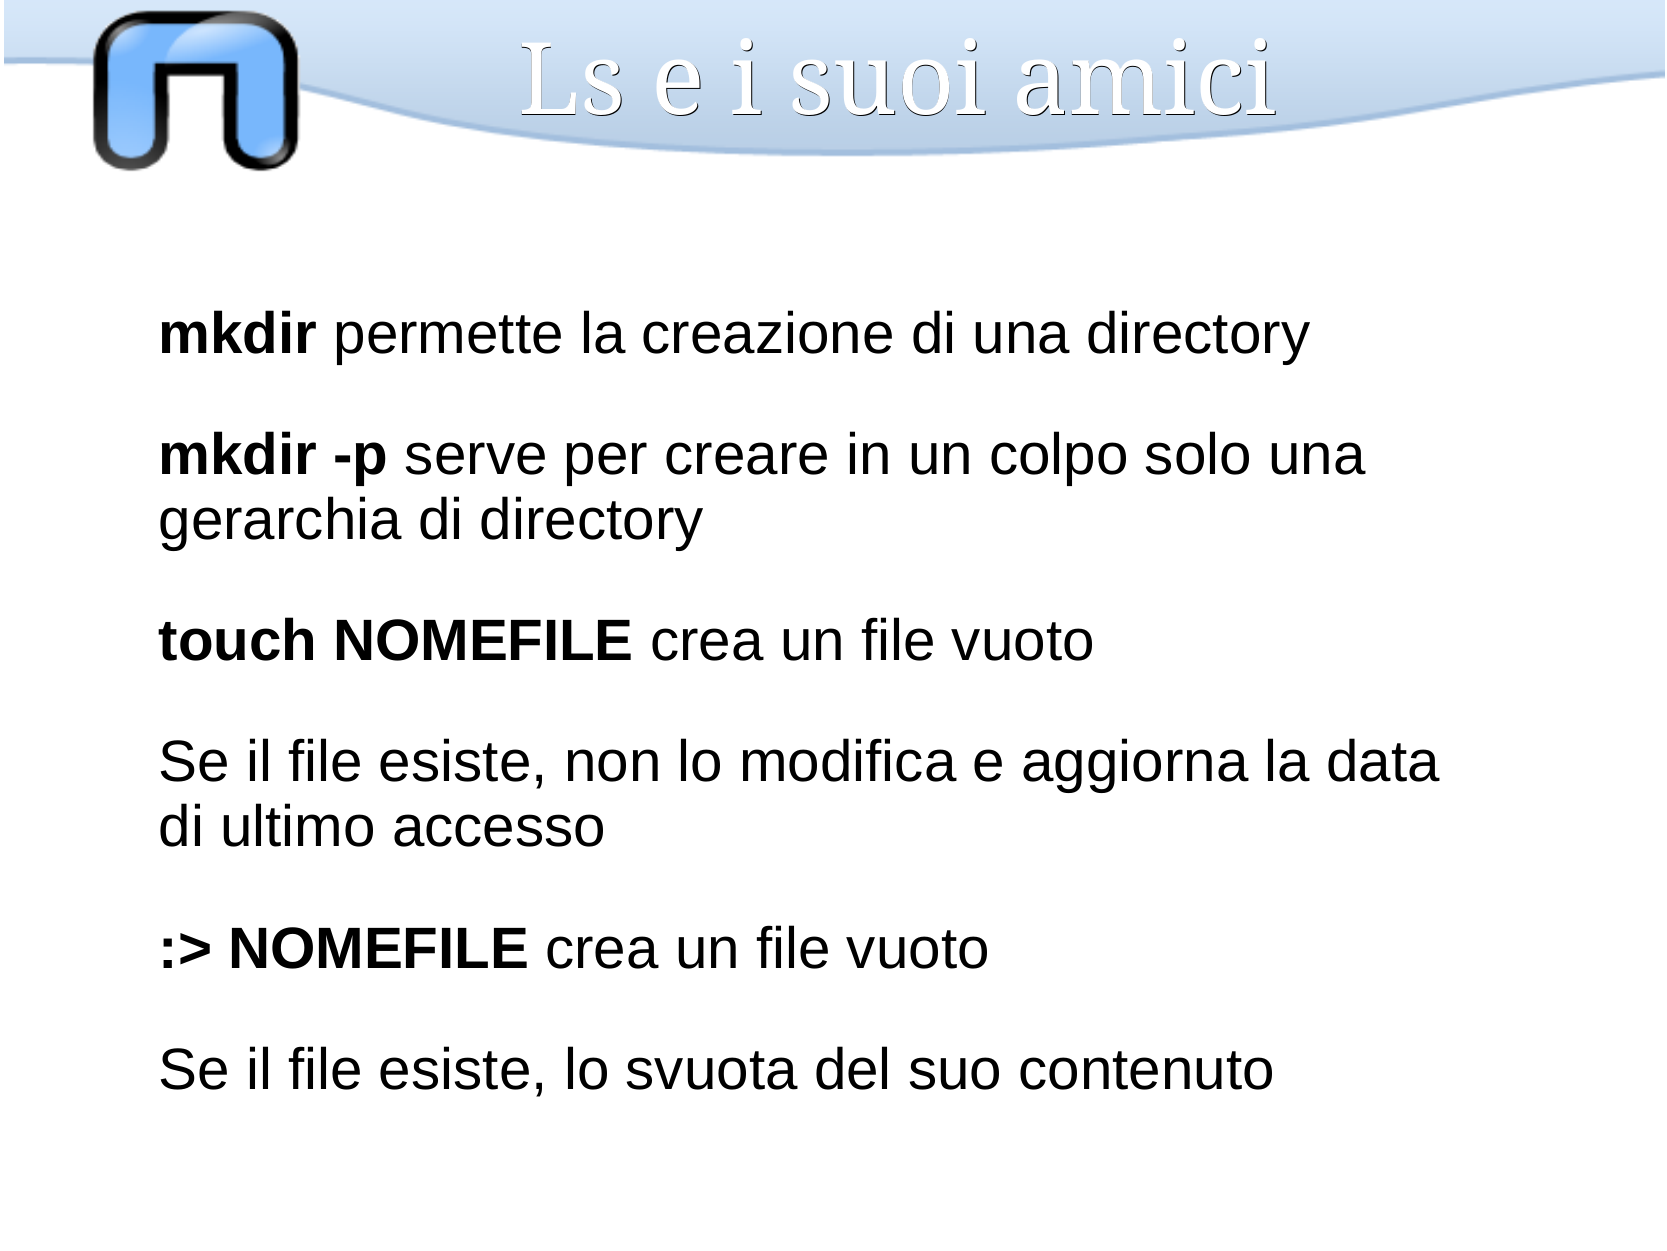

Ls e i suoi amici
# mkdir permette la creazione di una directory
mkdir -p serve per creare in un colpo solo una gerarchia di directory
touch NOMEFILE crea un file vuoto
Se il file esiste, non lo modifica e aggiorna la data di ultimo accesso
:> NOMEFILE crea un file vuoto
Se il file esiste, lo svuota del suo contenuto